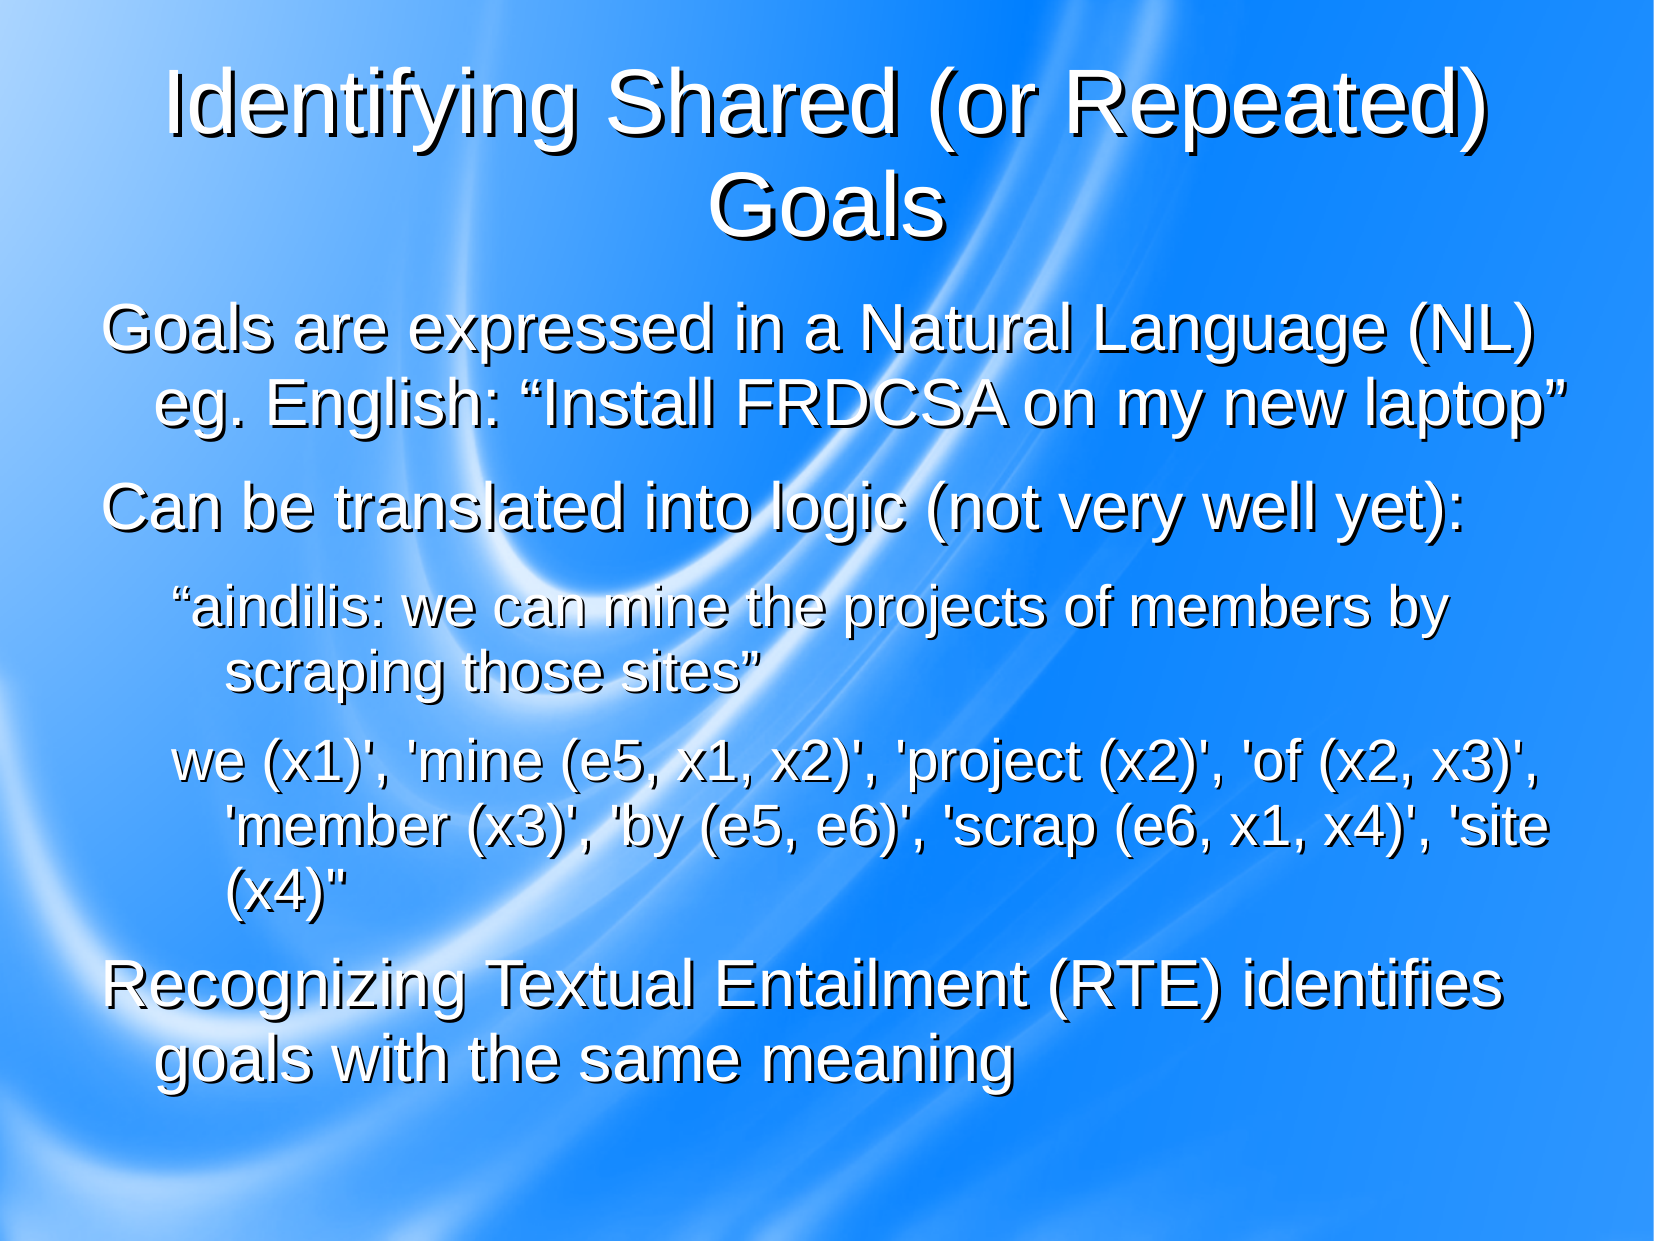

# Identifying Shared (or Repeated) Goals
Goals are expressed in a Natural Language (NL) eg. English: “Install FRDCSA on my new laptop”
Can be translated into logic (not very well yet):
“aindilis: we can mine the projects of members by scraping those sites”
we (x1)', 'mine (e5, x1, x2)', 'project (x2)', 'of (x2, x3)', 'member (x3)', 'by (e5, e6)', 'scrap (e6, x1, x4)', 'site (x4)''
Recognizing Textual Entailment (RTE) identifies goals with the same meaning